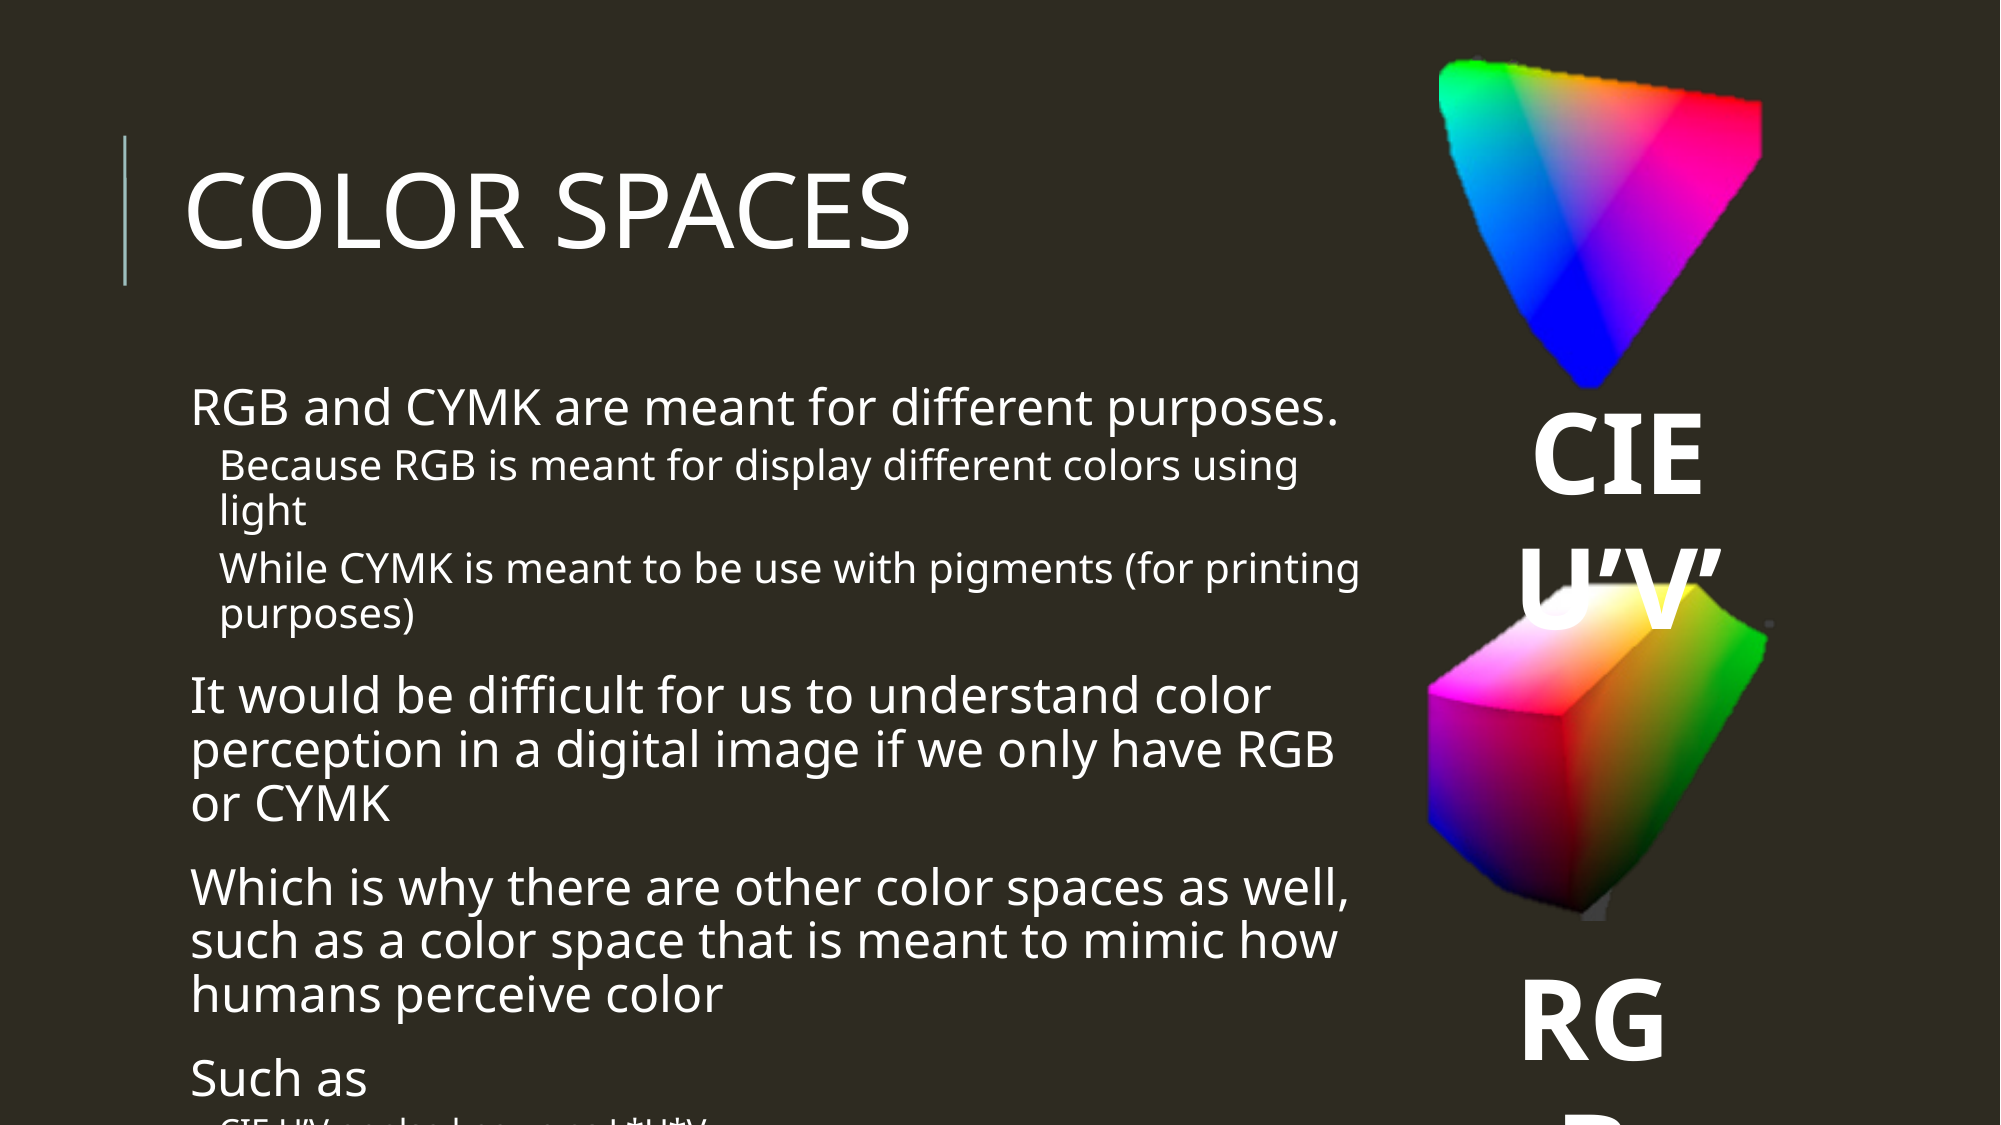

# COLOR SPACES
CIE U’V’
RGB and CYMK are meant for different purposes.
Because RGB is meant for display different colors using light
While CYMK is meant to be use with pigments (for printing purposes)
It would be difficult for us to understand color perception in a digital image if we only have RGB or CYMK
Which is why there are other color spaces as well, such as a color space that is meant to mimic how humans perceive color
Such as
CIE U’V or also known as L*U*V
RGB